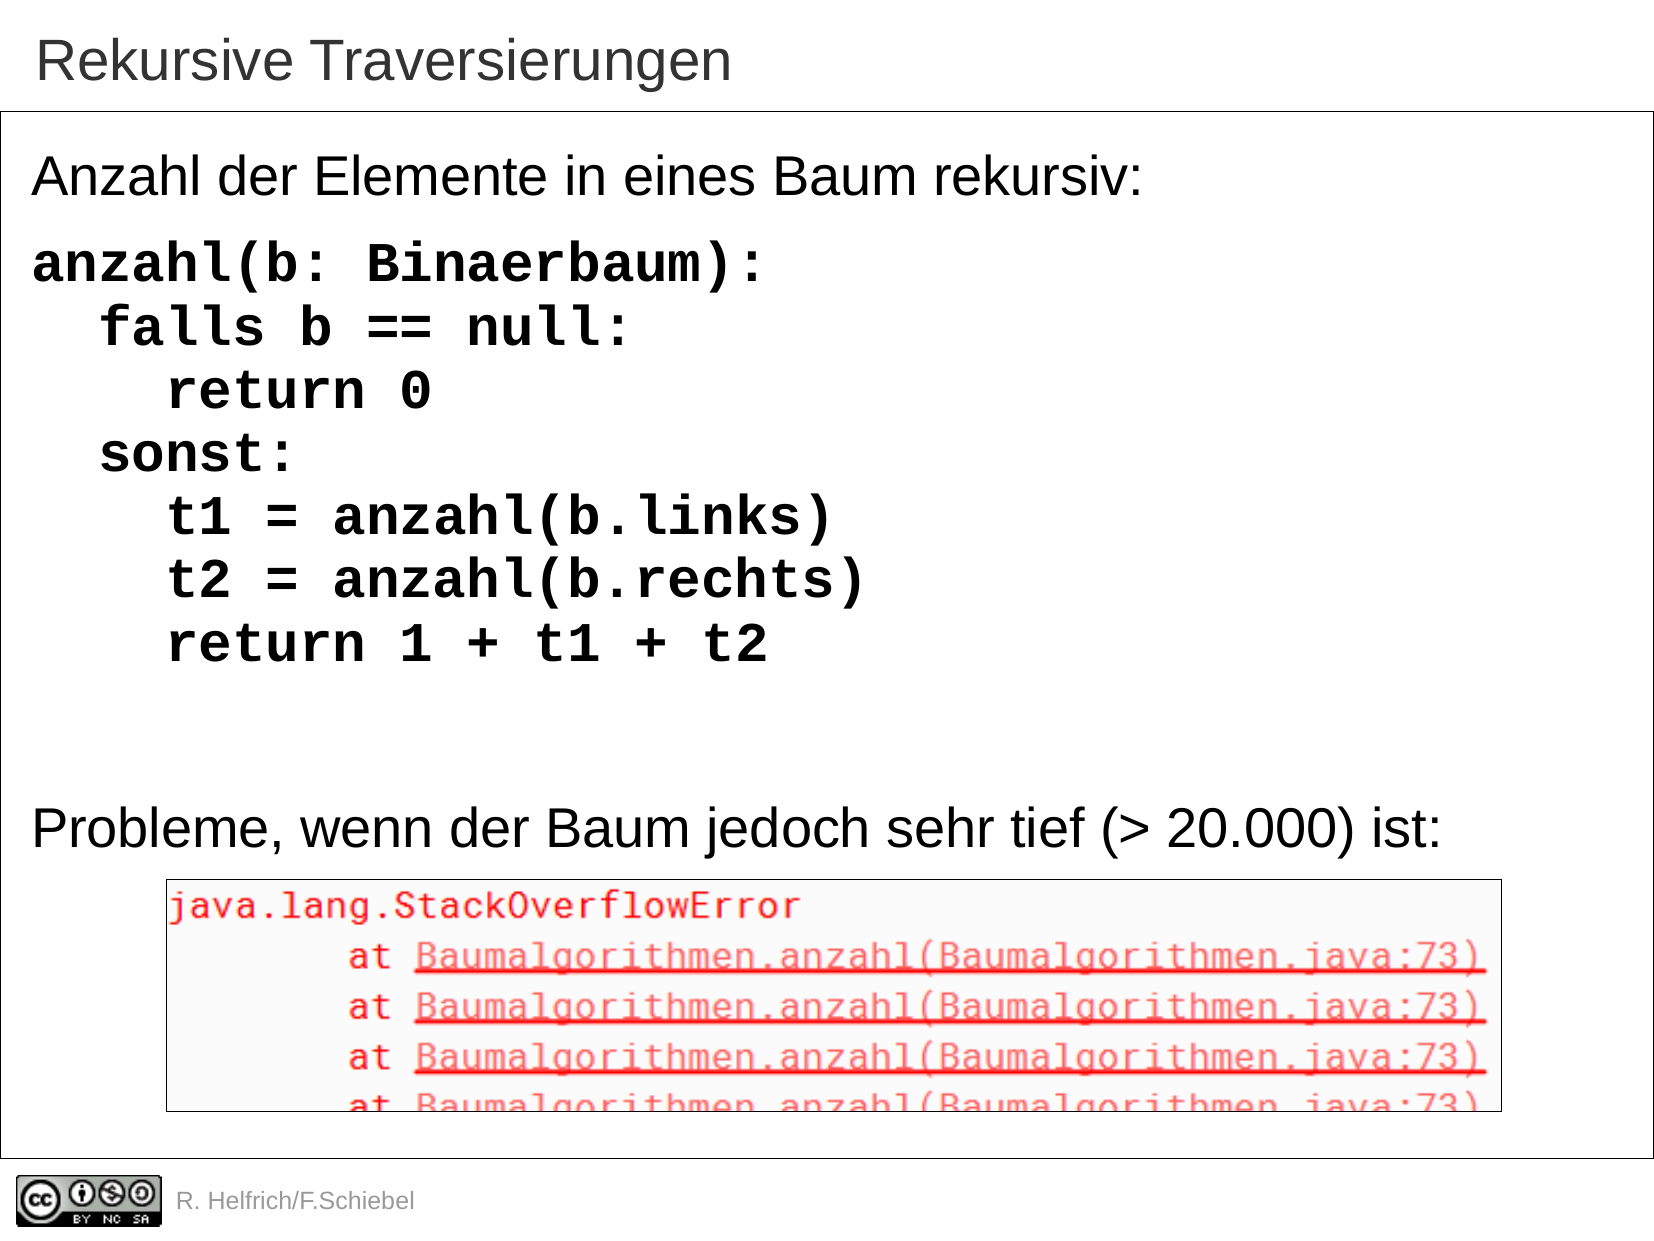

# Rekursive Traversierungen
Anzahl der Elemente in eines Baum rekursiv:
anzahl(b: Binaerbaum):
 falls b == null:
 return 0
 sonst:
 t1 = anzahl(b.links)
 t2 = anzahl(b.rechts)
 return 1 + t1 + t2
Probleme, wenn der Baum jedoch sehr tief (> 20.000) ist: